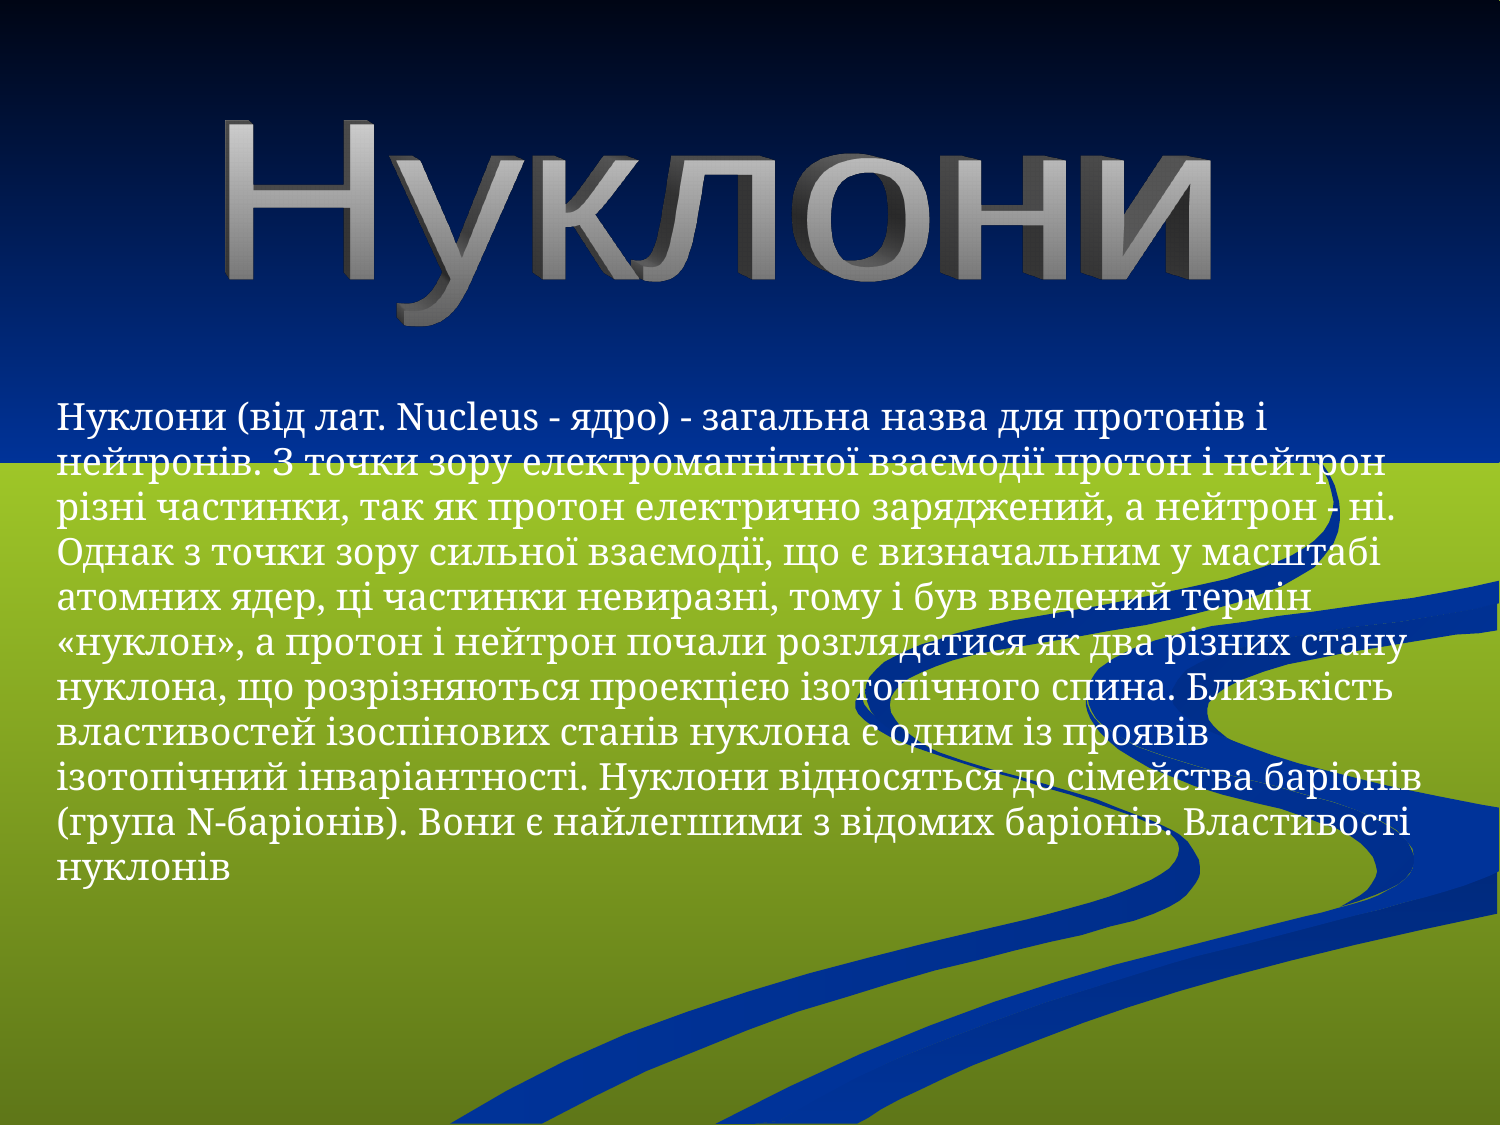

Нуклони
Нуклони (від лат. Nucleus - ядро) - загальна назва для протонів і нейтронів. З точки зору електромагнітної взаємодії протон і нейтрон різні частинки, так як протон електрично заряджений, а нейтрон - ні. Однак з точки зору сильної взаємодії, що є визначальним у масштабі атомних ядер, ці частинки невиразні, тому і був введений термін «нуклон», а протон і нейтрон почали розглядатися як два різних стану нуклона, що розрізняються проекцією ізотопічного спина. Близькість властивостей ізоспінових станів нуклона є одним із проявів ізотопічний інваріантності. Нуклони відносяться до сімейства баріонів (група N-баріонів). Вони є найлегшими з відомих баріонів. Властивості нуклонів